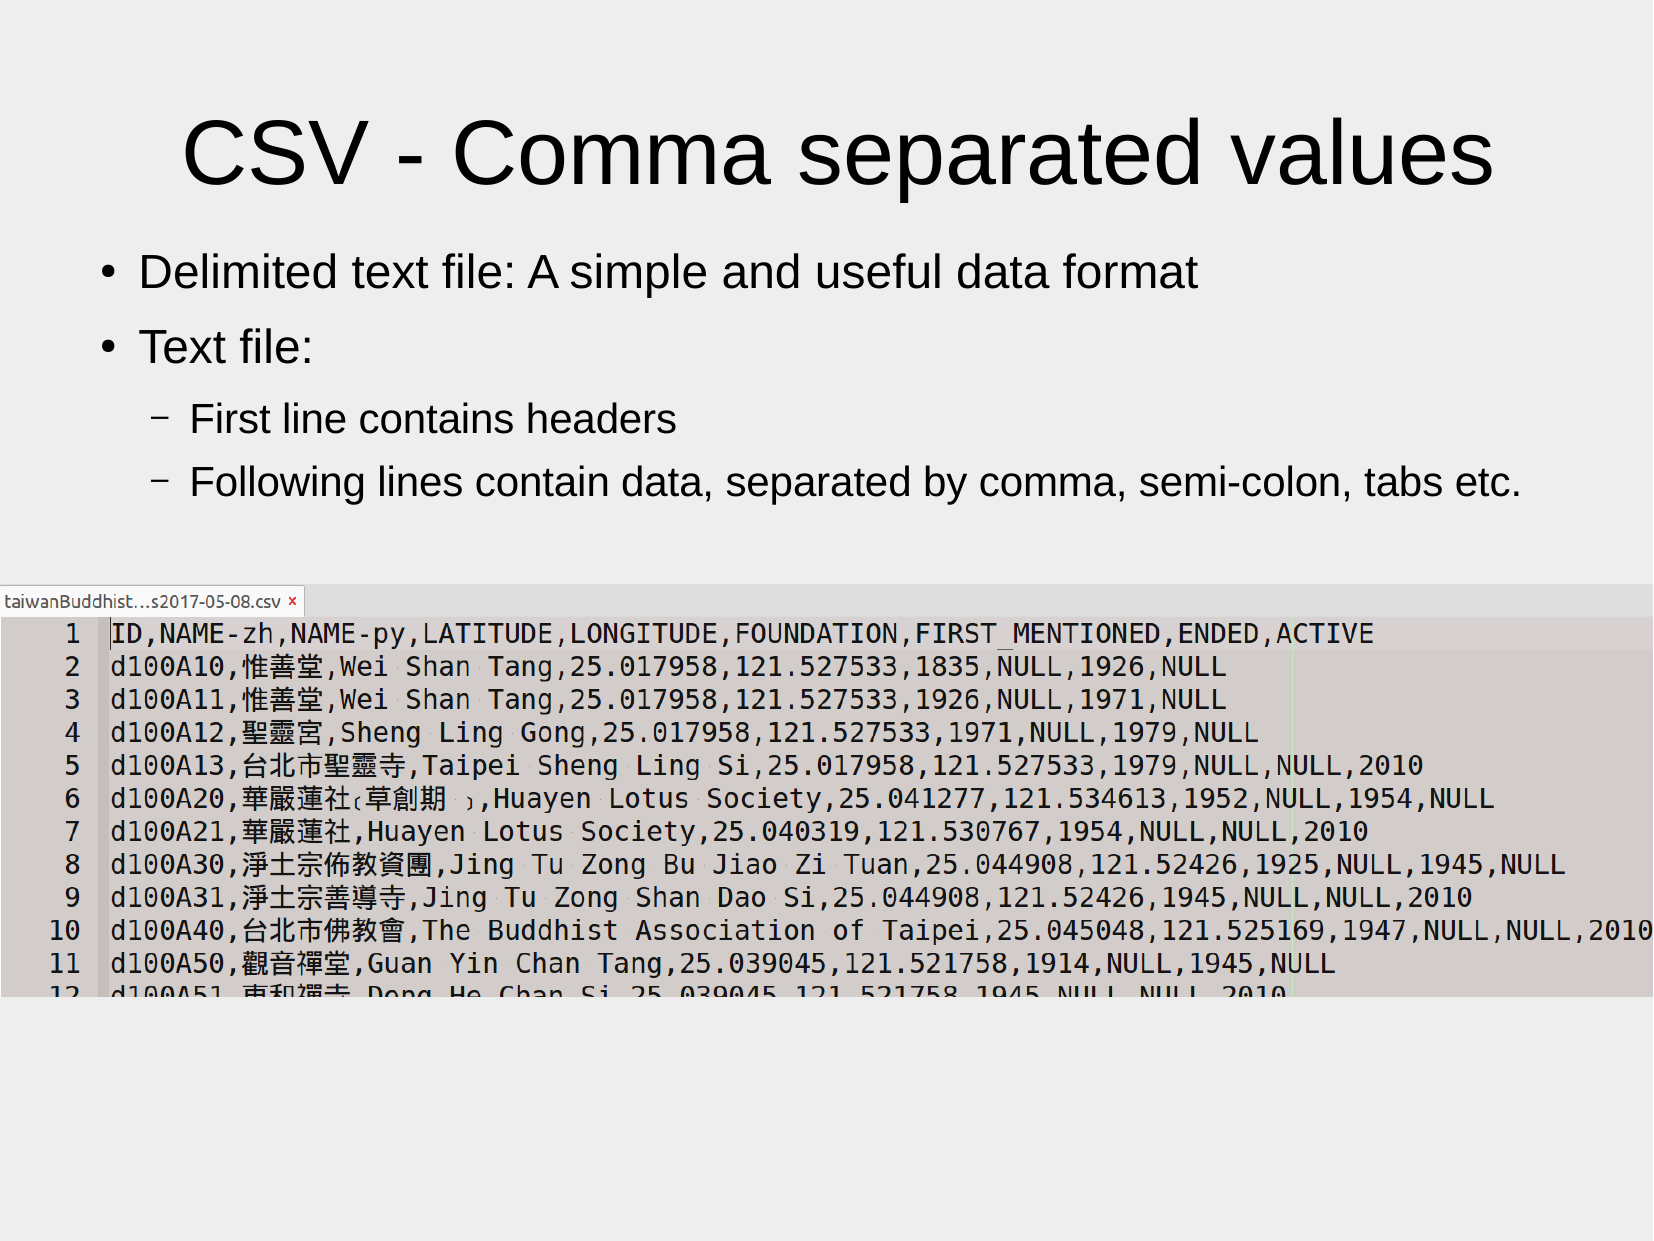

# CSV - Comma separated values
Delimited text file: A simple and useful data format
Text file:
First line contains headers
Following lines contain data, separated by comma, semi-colon, tabs etc.